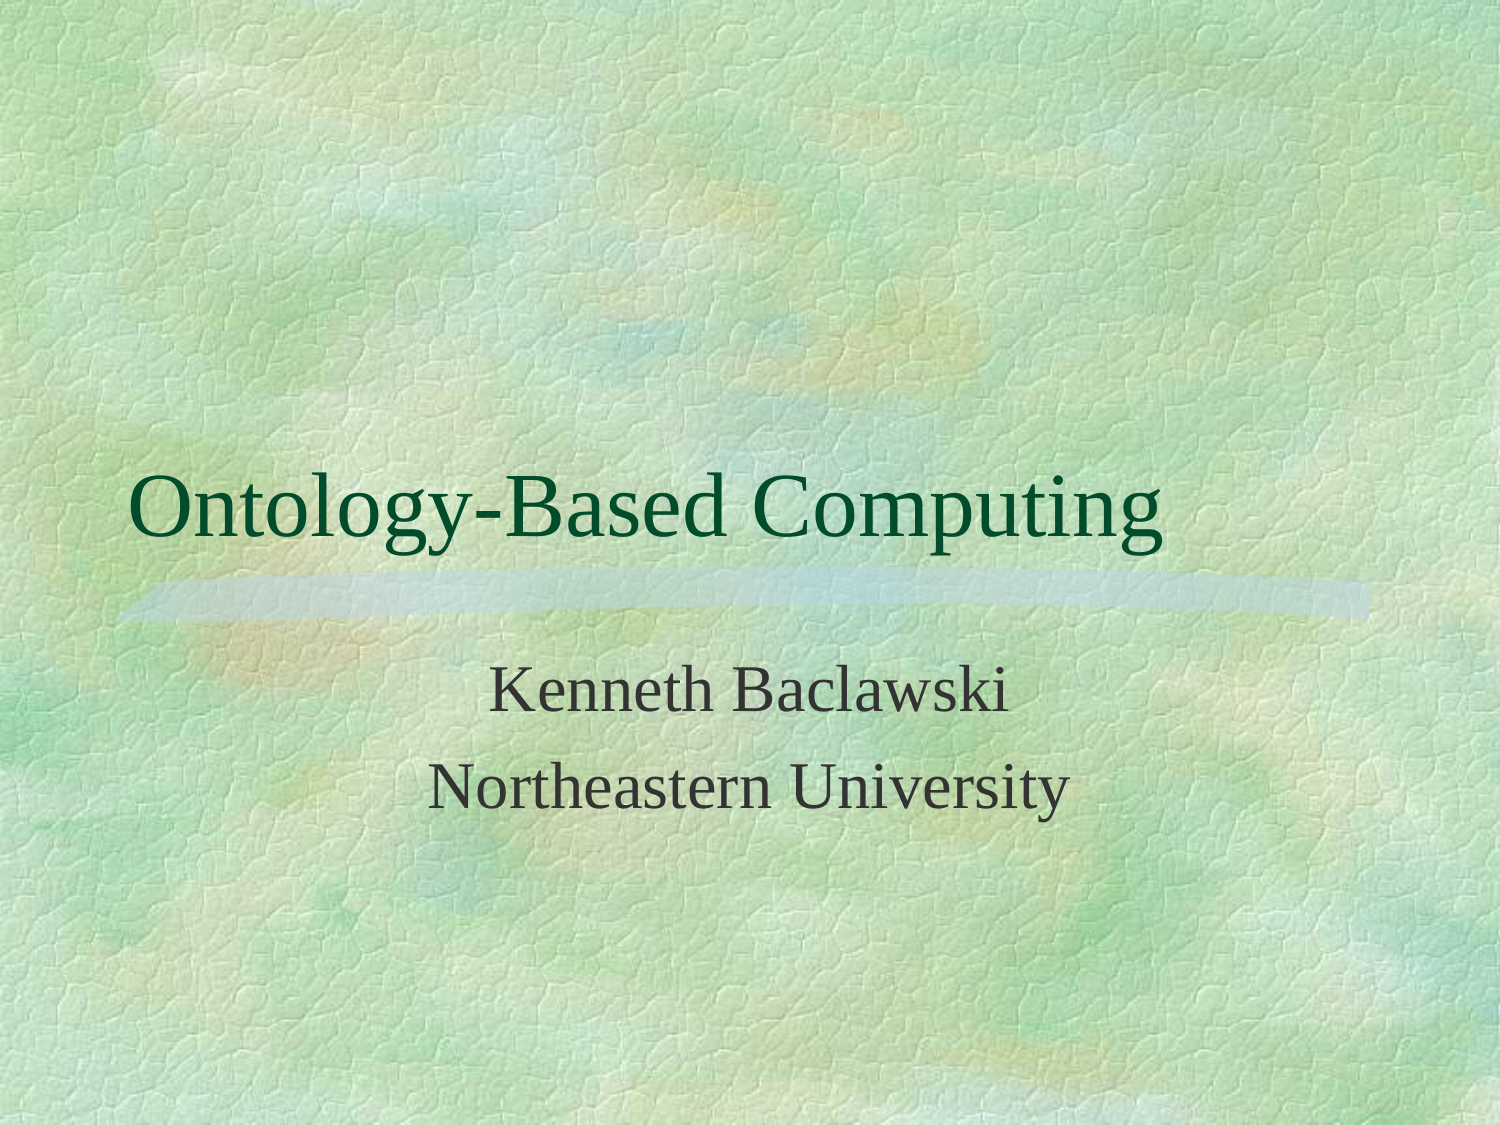

# Ontology-Based Computing
Kenneth Baclawski
Northeastern University